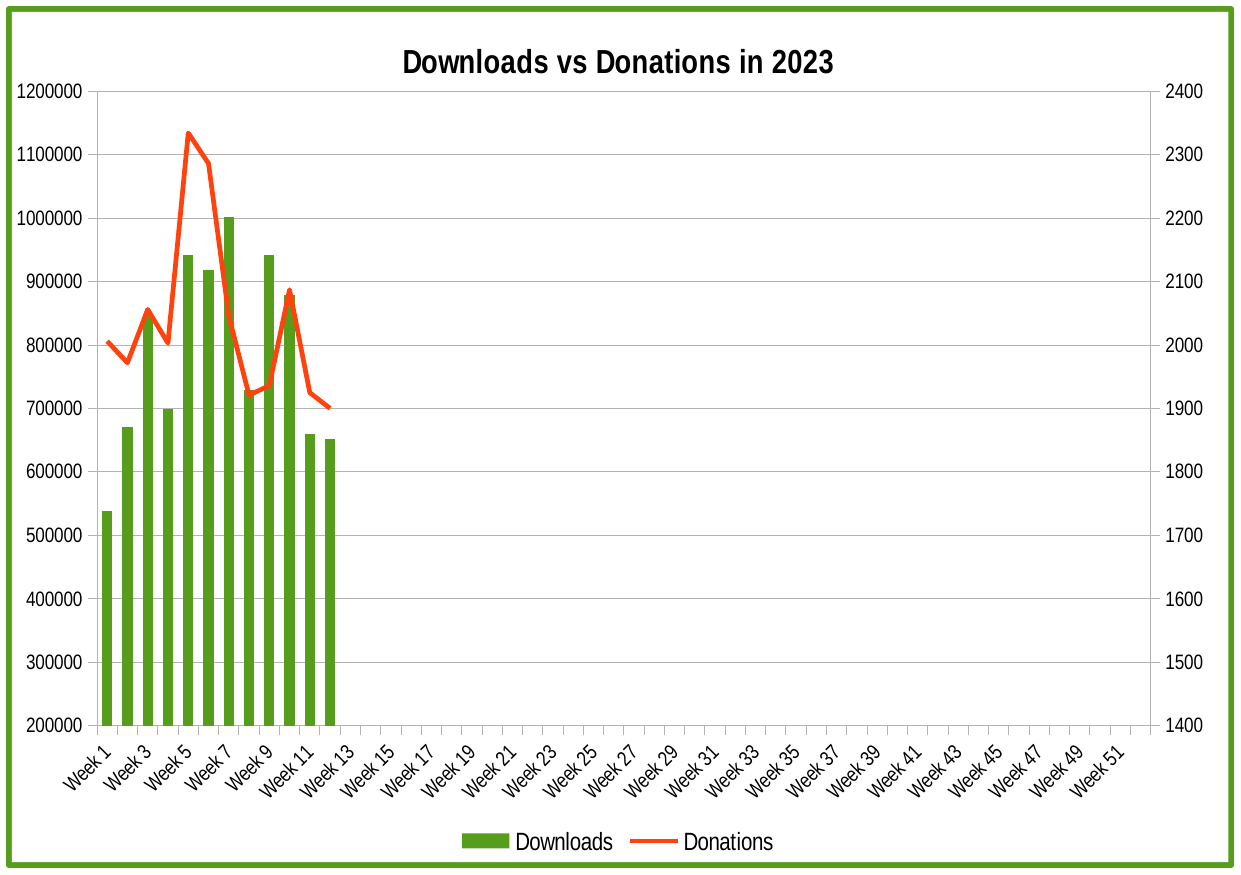

### Chart: Downloads vs Donations in 2023
| Category | Downloads | Donations |
|---|---|---|
| Week 1 | 538144.0 | 2006.0 |
| Week 2 | 670602.0 | 1972.0 |
| Week 3 | 849502.0 | 2056.0 |
| Week 4 | 699576.0 | 2003.0 |
| Week 5 | 941687.0 | 2334.0 |
| Week 6 | 918091.0 | 2286.0 |
| Week 7 | 1001527.0 | 2046.0 |
| Week 8 | 729434.0 | 1921.0 |
| Week 9 | 941305.0 | 1936.0 |
| Week 10 | 878615.0 | 2087.0 |
| Week 11 | 659706.0 | 1925.0 |
| Week 12 | 651097.0 | 1900.0 |
| Week 13 | None | None |
| Week 14 | None | None |
| Week 15 | None | None |
| Week 16 | None | None |
| Week 17 | None | None |
| Week 18 | None | None |
| Week 19 | None | None |
| Week 20 | None | None |
| Week 21 | None | None |
| Week 22 | None | None |
| Week 23 | None | None |
| Week 24 | None | None |
| Week 25 | None | None |
| Week 26 | None | None |
| Week 27 | None | None |
| Week 28 | None | None |
| Week 29 | None | None |
| Week 30 | None | None |
| Week 31 | None | None |
| Week 32 | None | None |
| Week 33 | None | None |
| Week 34 | None | None |
| Week 35 | None | None |
| Week 36 | None | None |
| Week 37 | None | None |
| Week 38 | None | None |
| Week 39 | None | None |
| Week 40 | None | None |
| Week 41 | None | None |
| Week 42 | None | None |
| Week 43 | None | None |
| Week 44 | None | None |
| Week 45 | None | None |
| Week 46 | None | None |
| Week 47 | None | None |
| Week 48 | None | None |
| Week 49 | None | None |
| Week 50 | None | None |
| Week 51 | None | None |
| Week 52 | None | None |